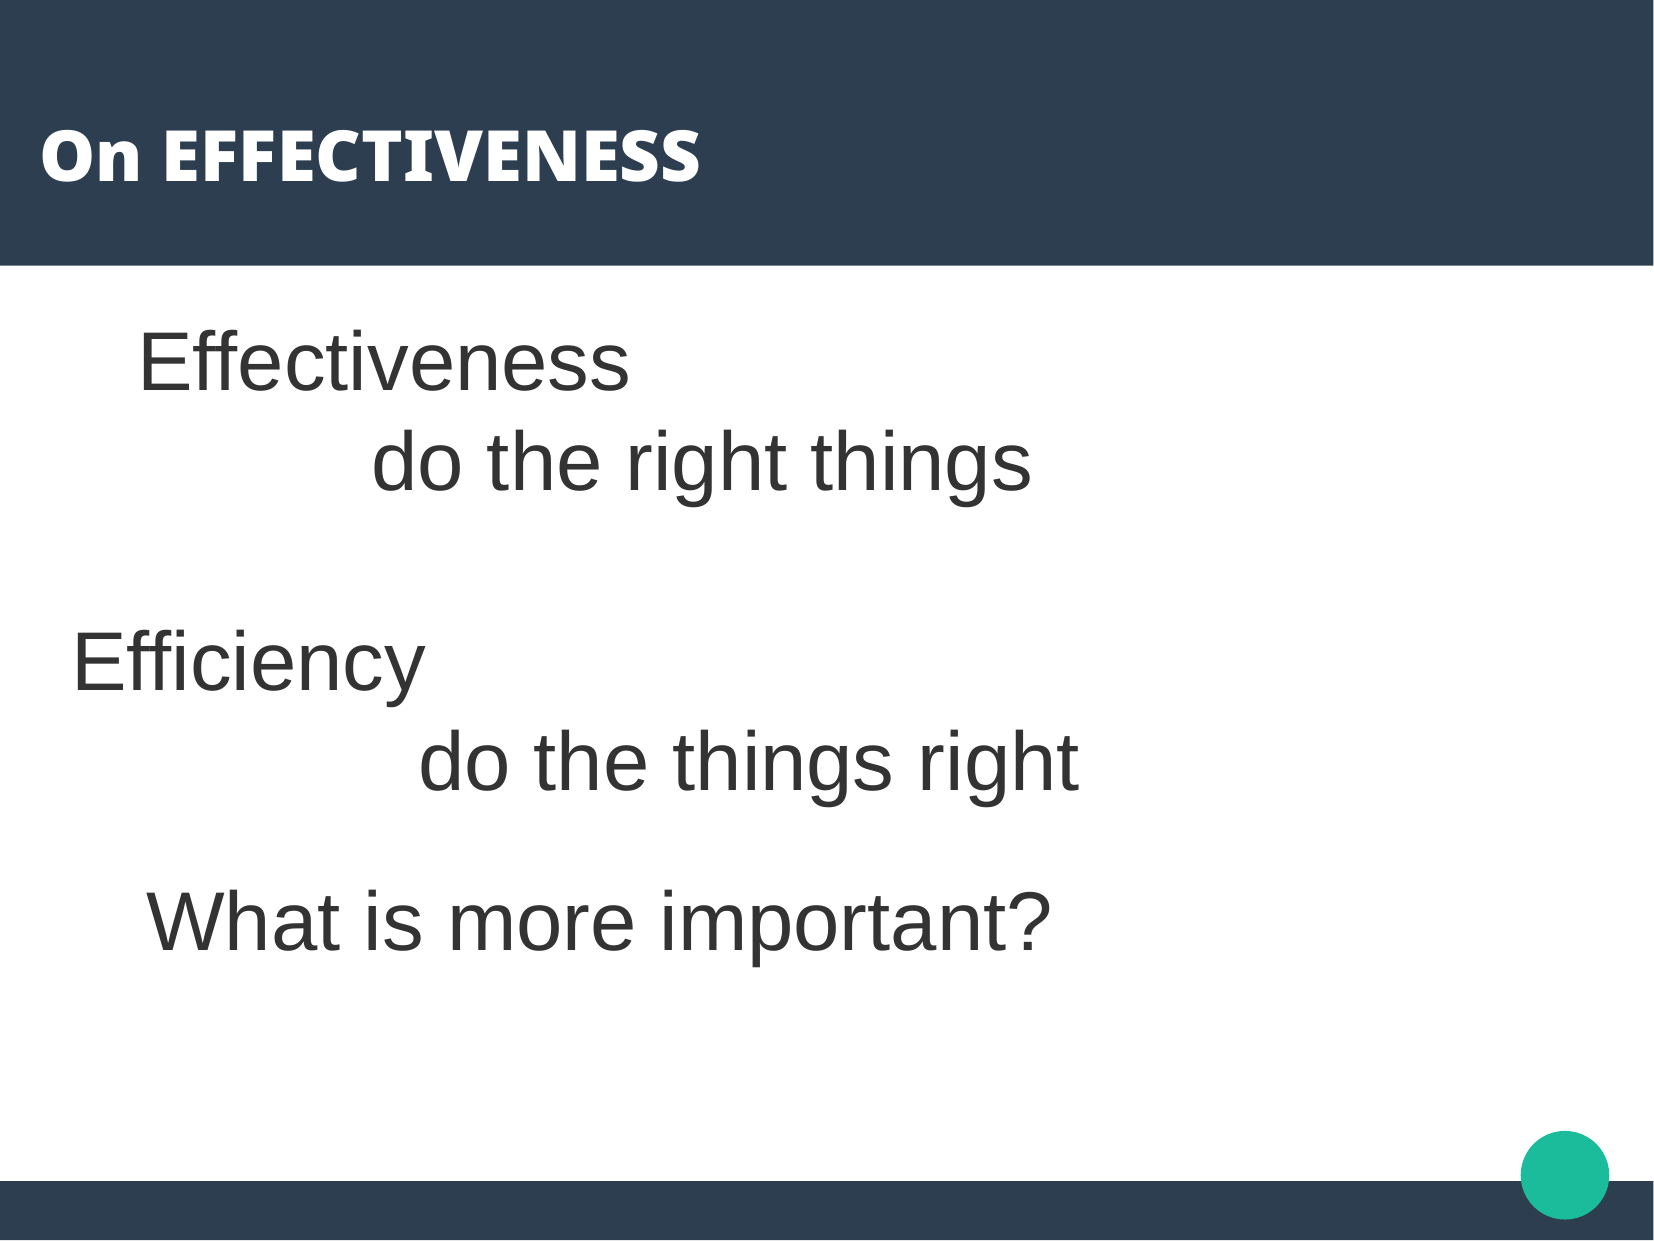

# On EFFECTIVENESS
Effectiveness
 				do the right things
Efficiency
 				do the things right
What is more important?